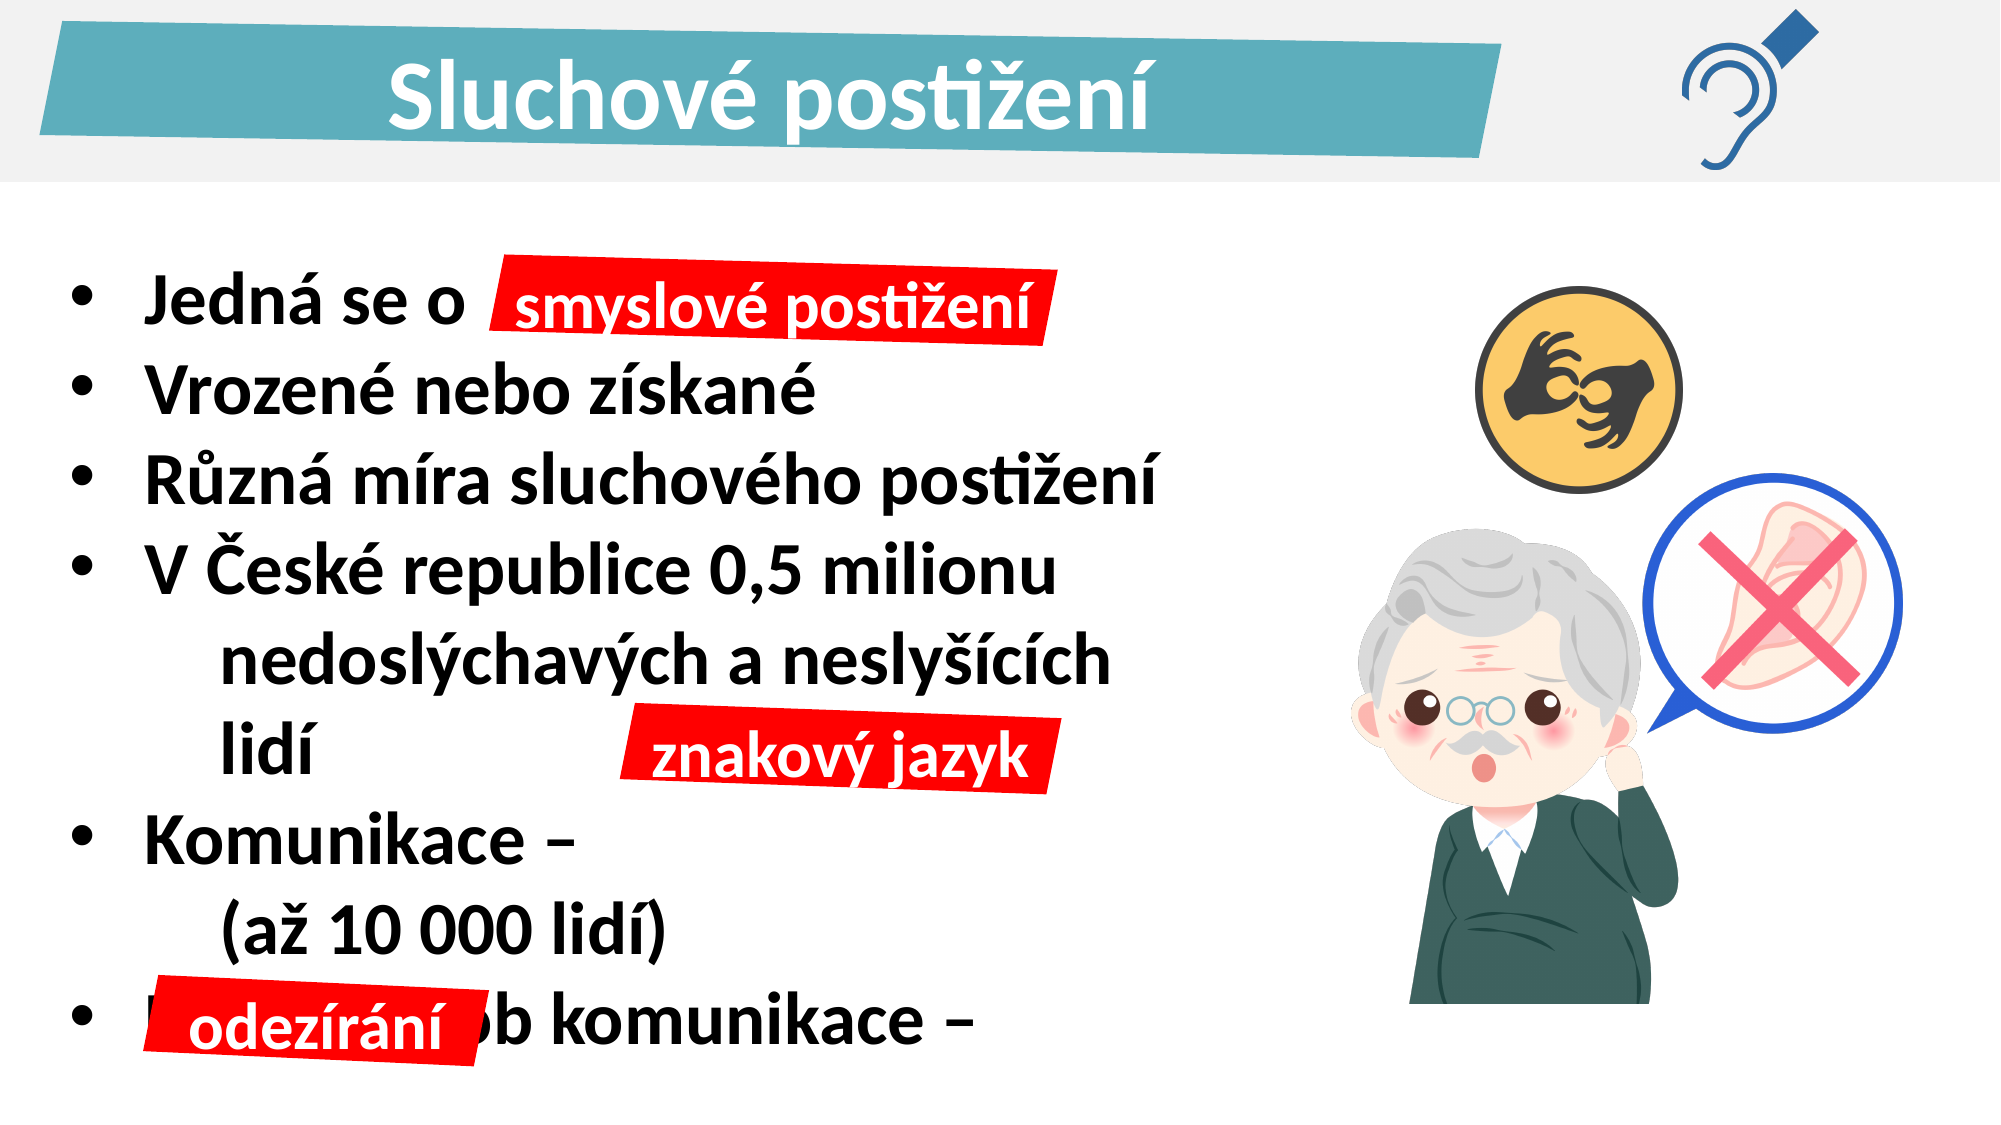

Sluchové postižení
Jedná se o
Vrozené nebo získané
Různá míra sluchového postižení
V České republice 0,5 milionu nedoslýchavých a neslyšících lidí
Komunikace –
(až 10 000 lidí)
Další způsob komunikace –
smyslové postižení
znakový jazyk
odezírání